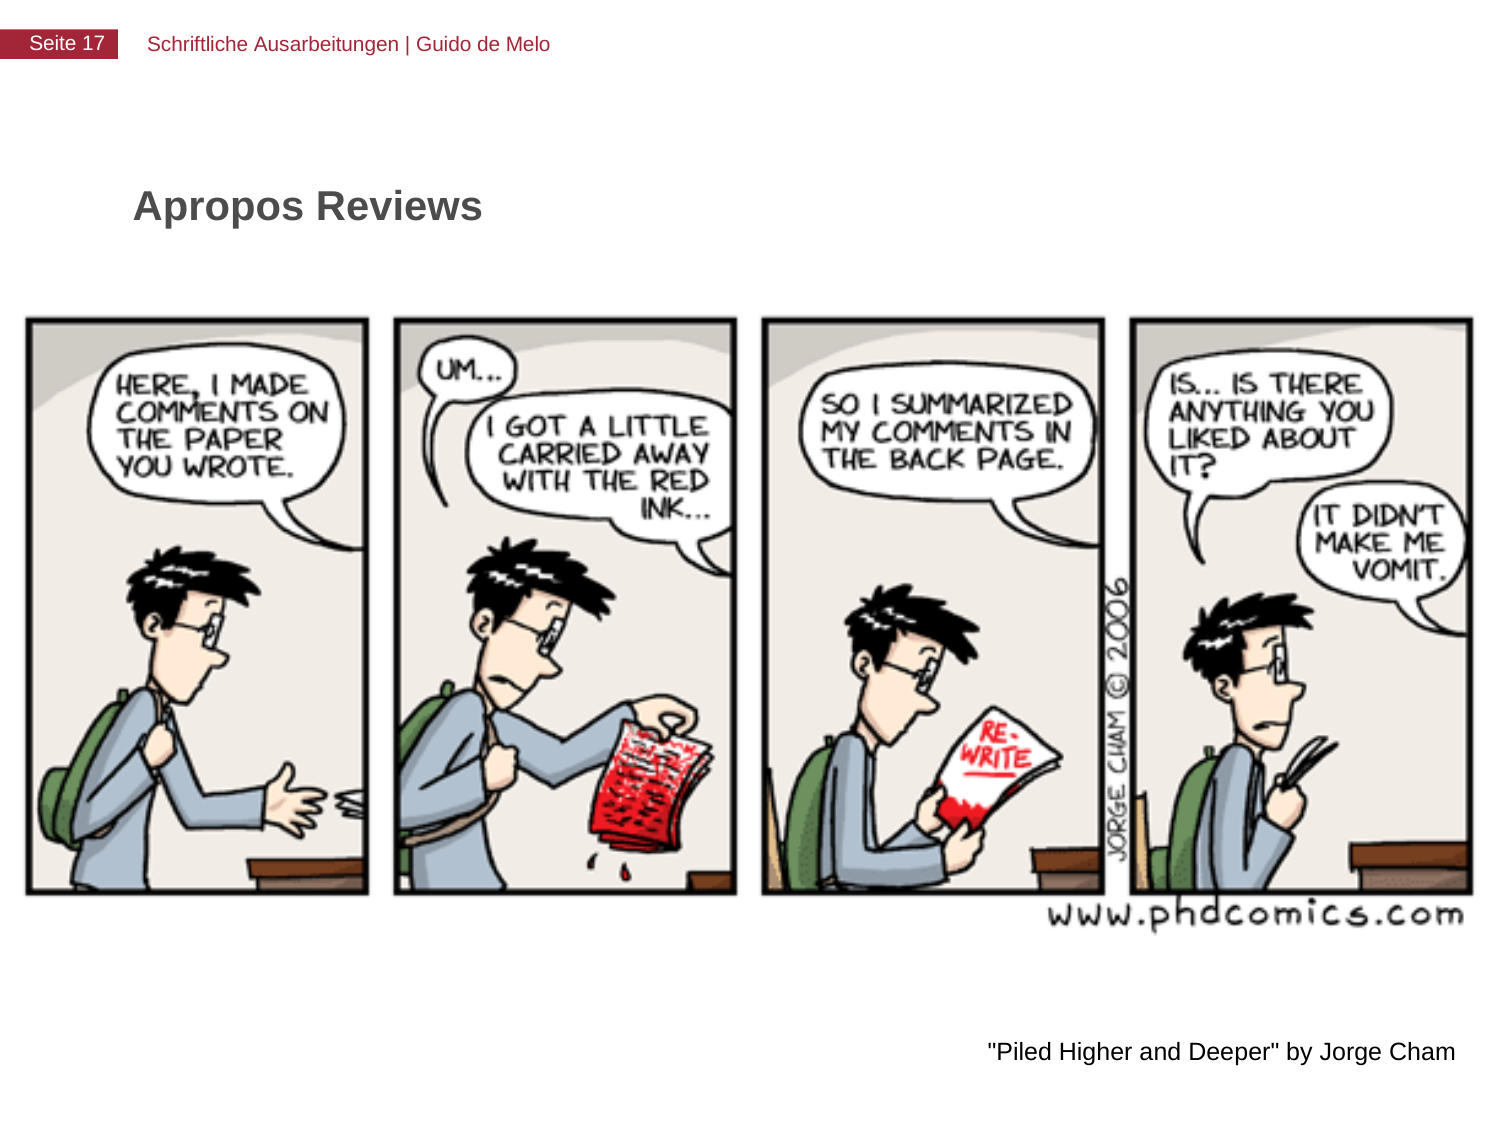

# Apropos Reviews
"Piled Higher and Deeper" by Jorge Cham